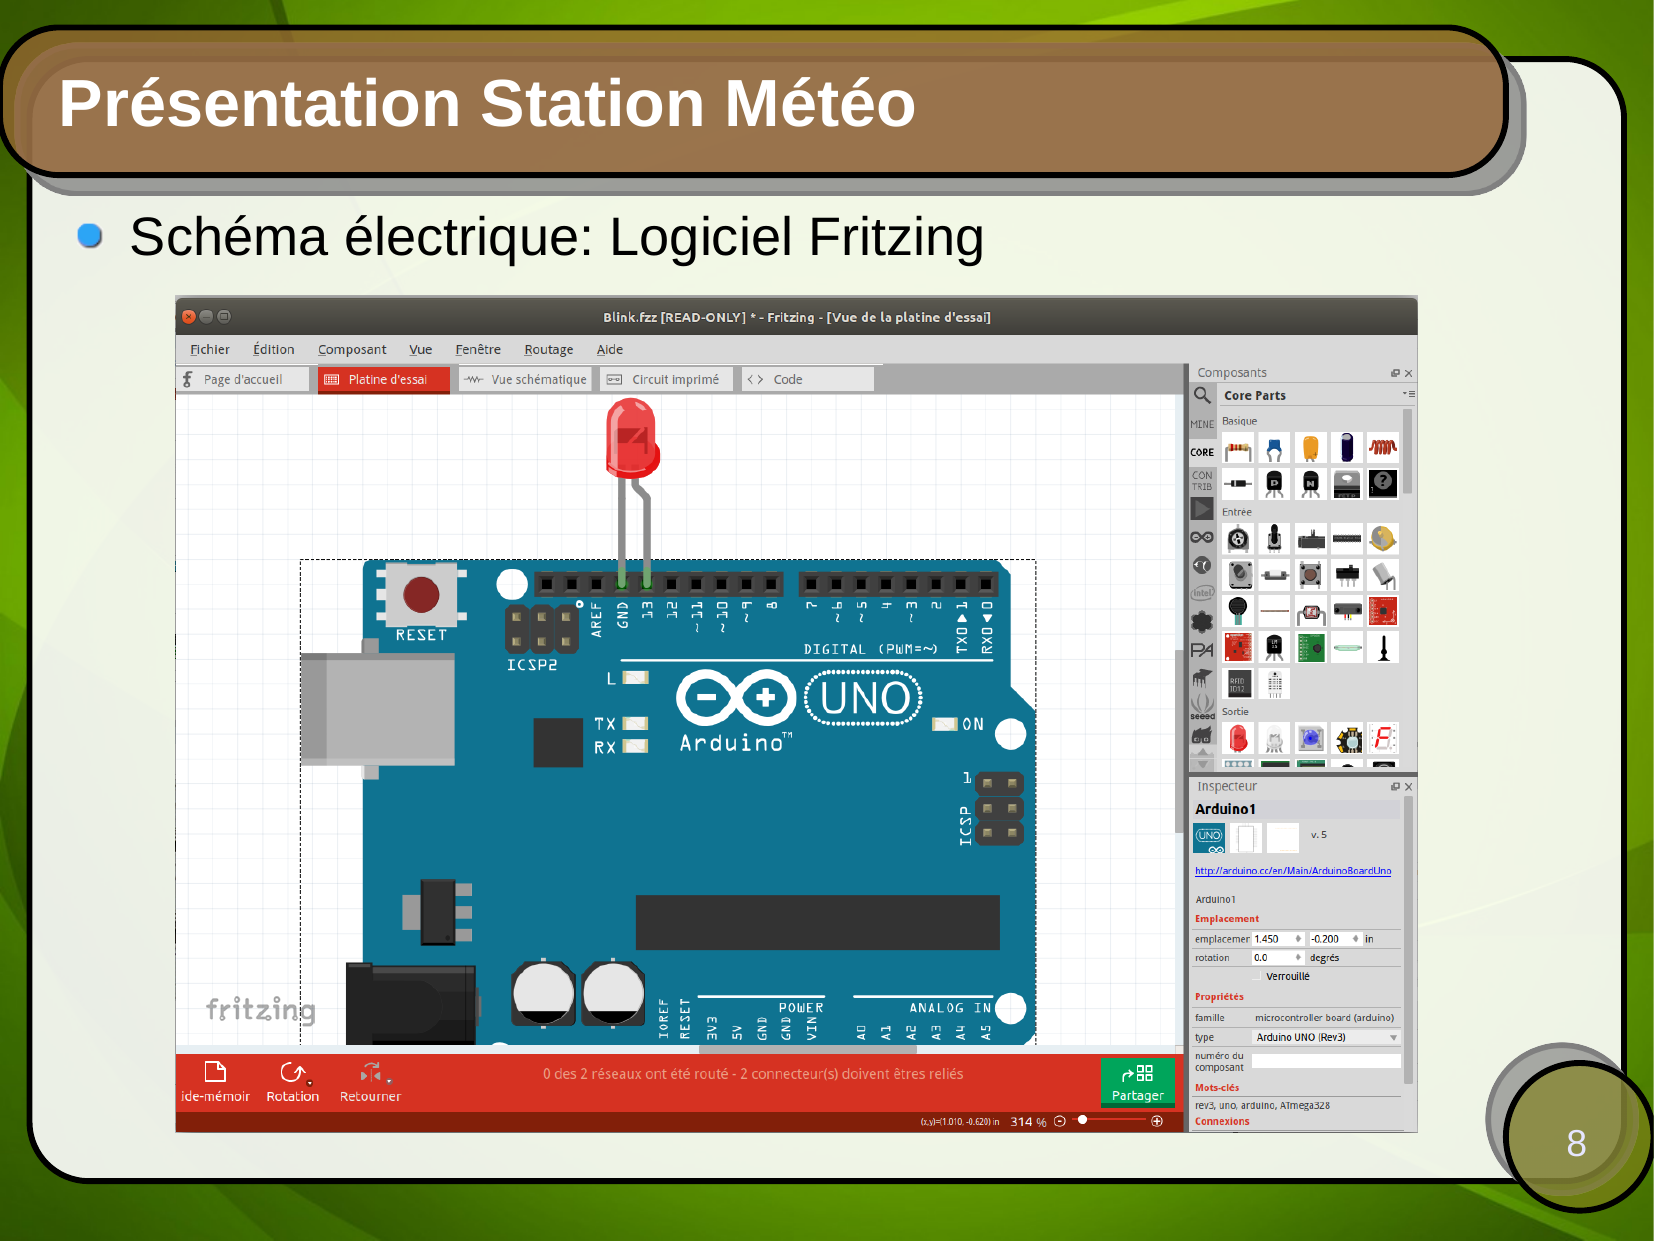

# Présentation Station Météo
Schéma électrique: Logiciel Fritzing
8